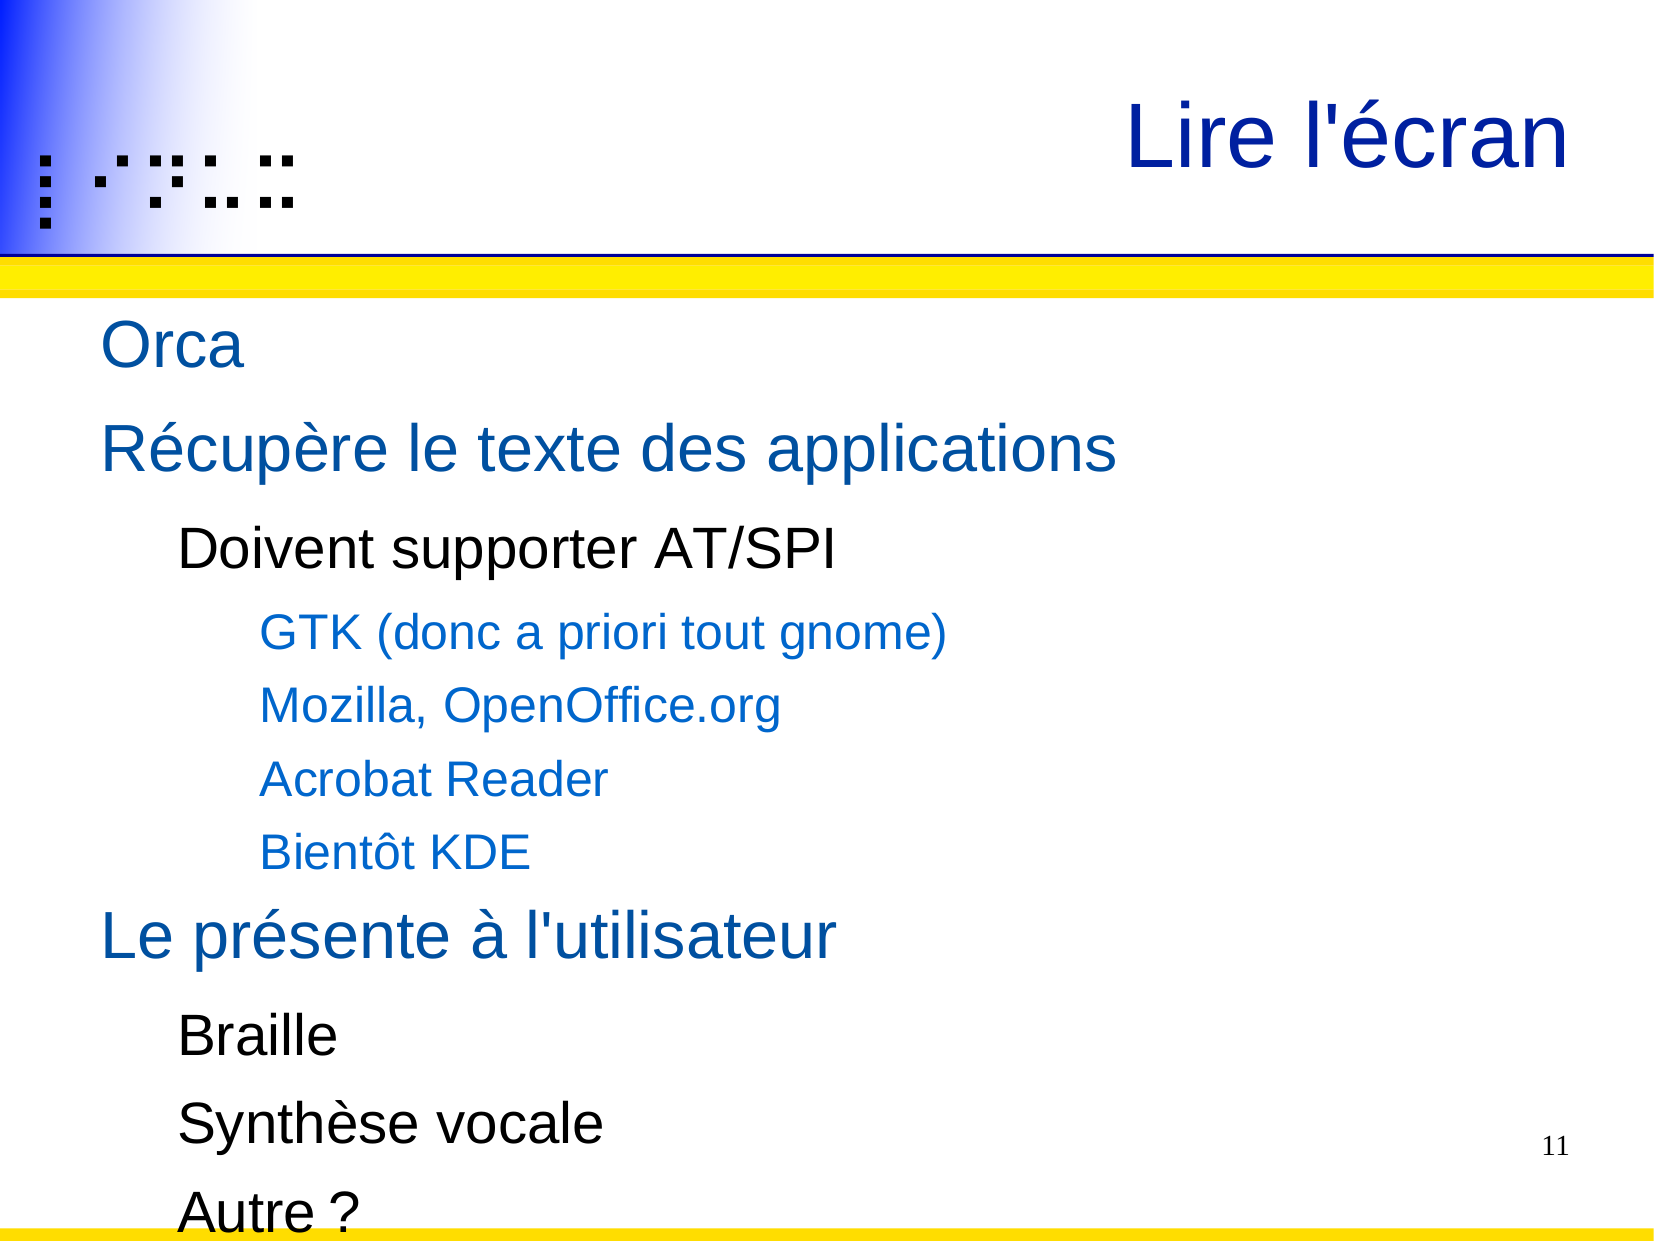

# Lire l'écran
Orca
Récupère le texte des applications
Doivent supporter AT/SPI
GTK (donc a priori tout gnome)
Mozilla, OpenOffice.org
Acrobat Reader
Bientôt KDE
Le présente à l'utilisateur
Braille
Synthèse vocale
Autre ?
11